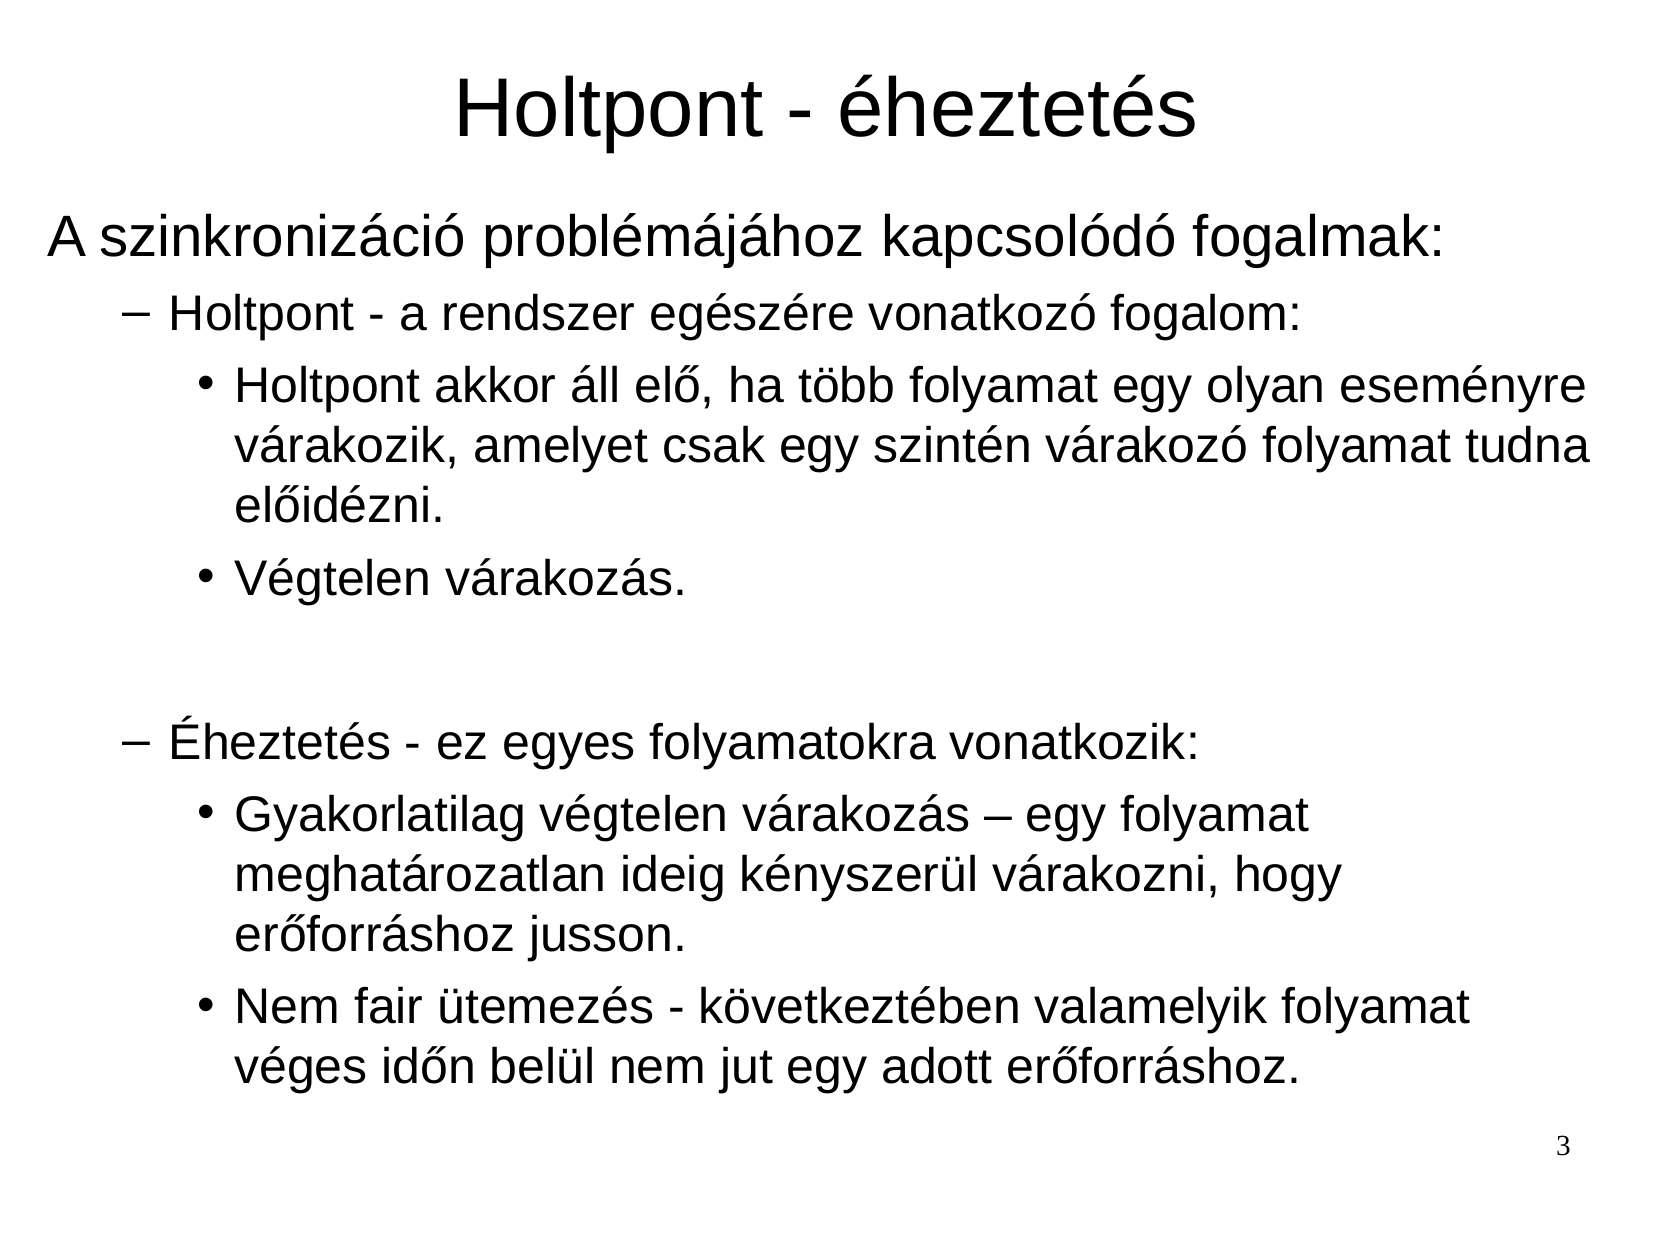

# Holtpont - éheztetés
A szinkronizáció problémájához kapcsolódó fogalmak:
Holtpont - a rendszer egészére vonatkozó fogalom:
Holtpont akkor áll elő, ha több folyamat egy olyan eseményre várakozik, amelyet csak egy szintén várakozó folyamat tudna előidézni.
Végtelen várakozás.
Éheztetés - ez egyes folyamatokra vonatkozik:
Gyakorlatilag végtelen várakozás – egy folyamat meghatározatlan ideig kényszerül várakozni, hogy erőforráshoz jusson.
Nem fair ütemezés - következtében valamelyik folyamat véges időn belül nem jut egy adott erőforráshoz.
3